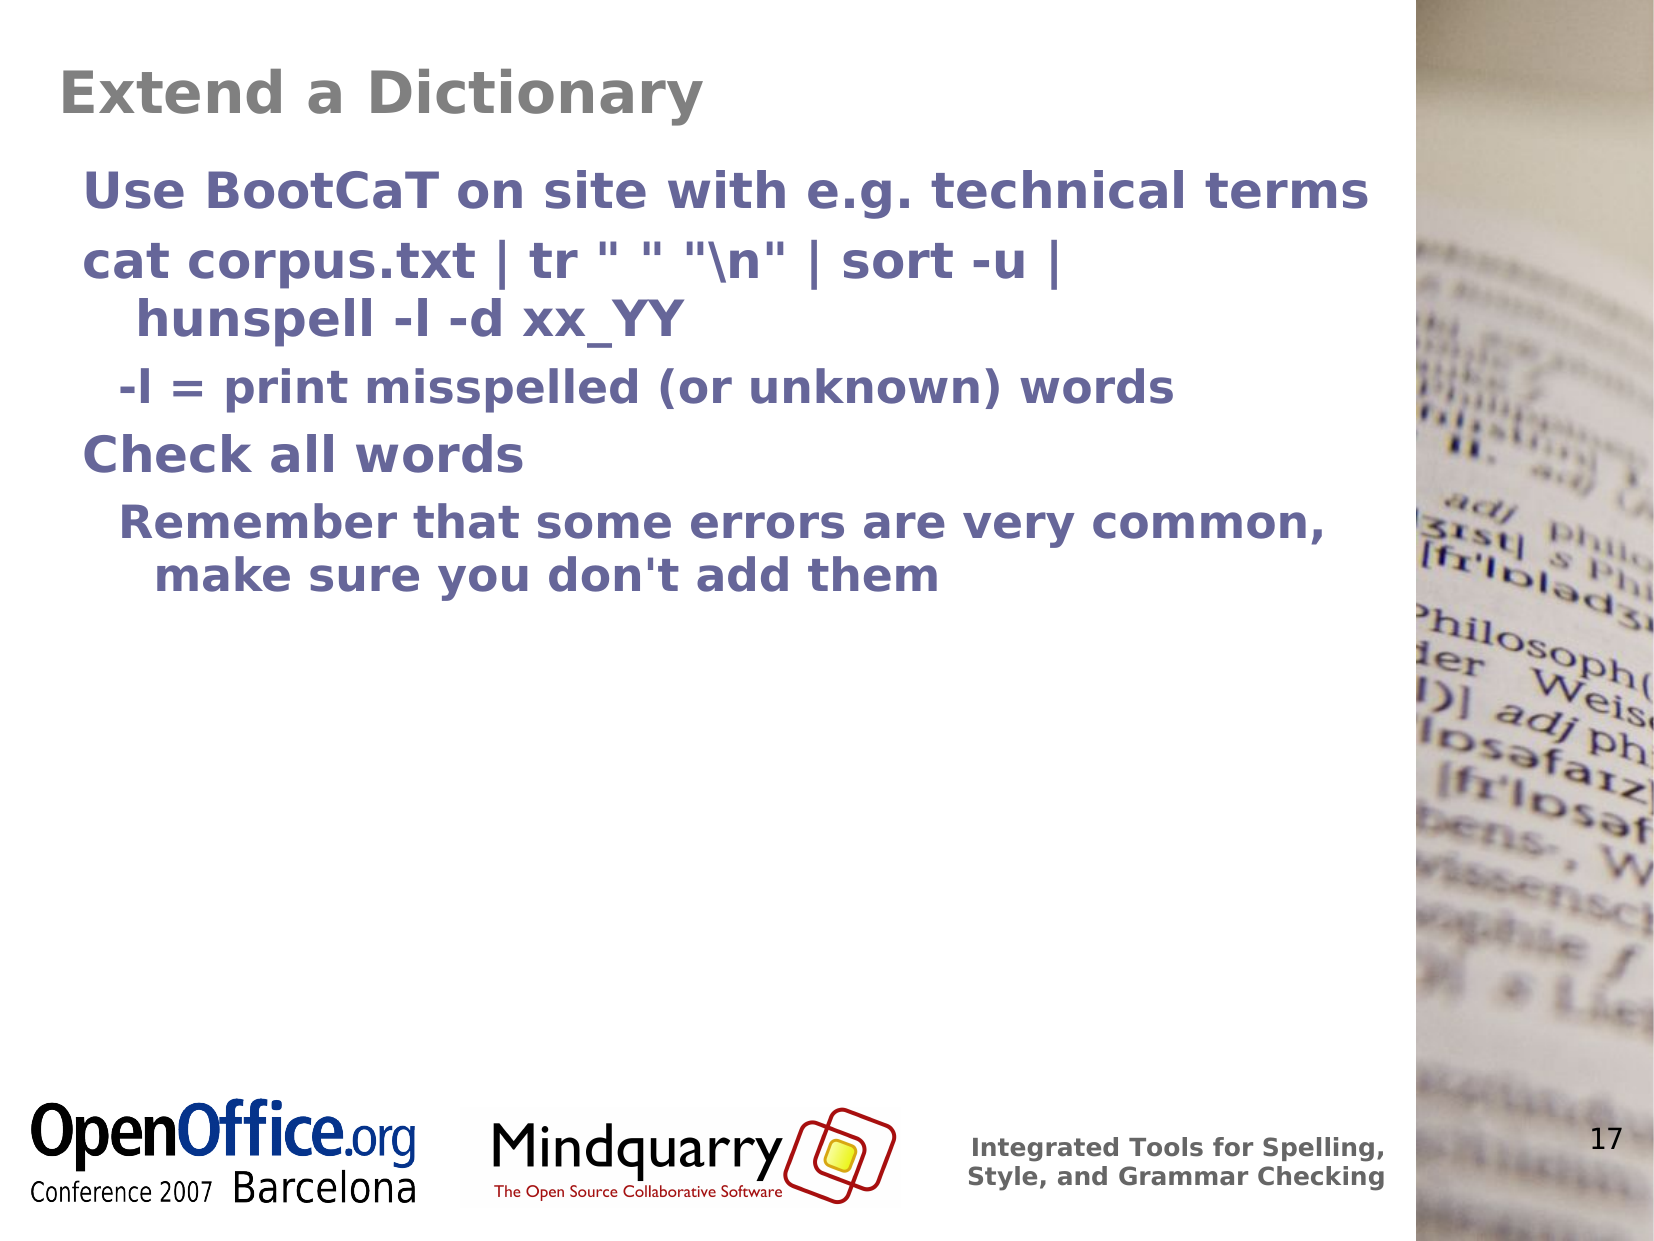

Extend a Dictionary
Use BootCaT on site with e.g. technical terms
cat corpus.txt | tr " " "\n" | sort -u |
 hunspell -l -d xx_YY
-l = print misspelled (or unknown) words
Check all words
Remember that some errors are very common, make sure you don't add them
17
#